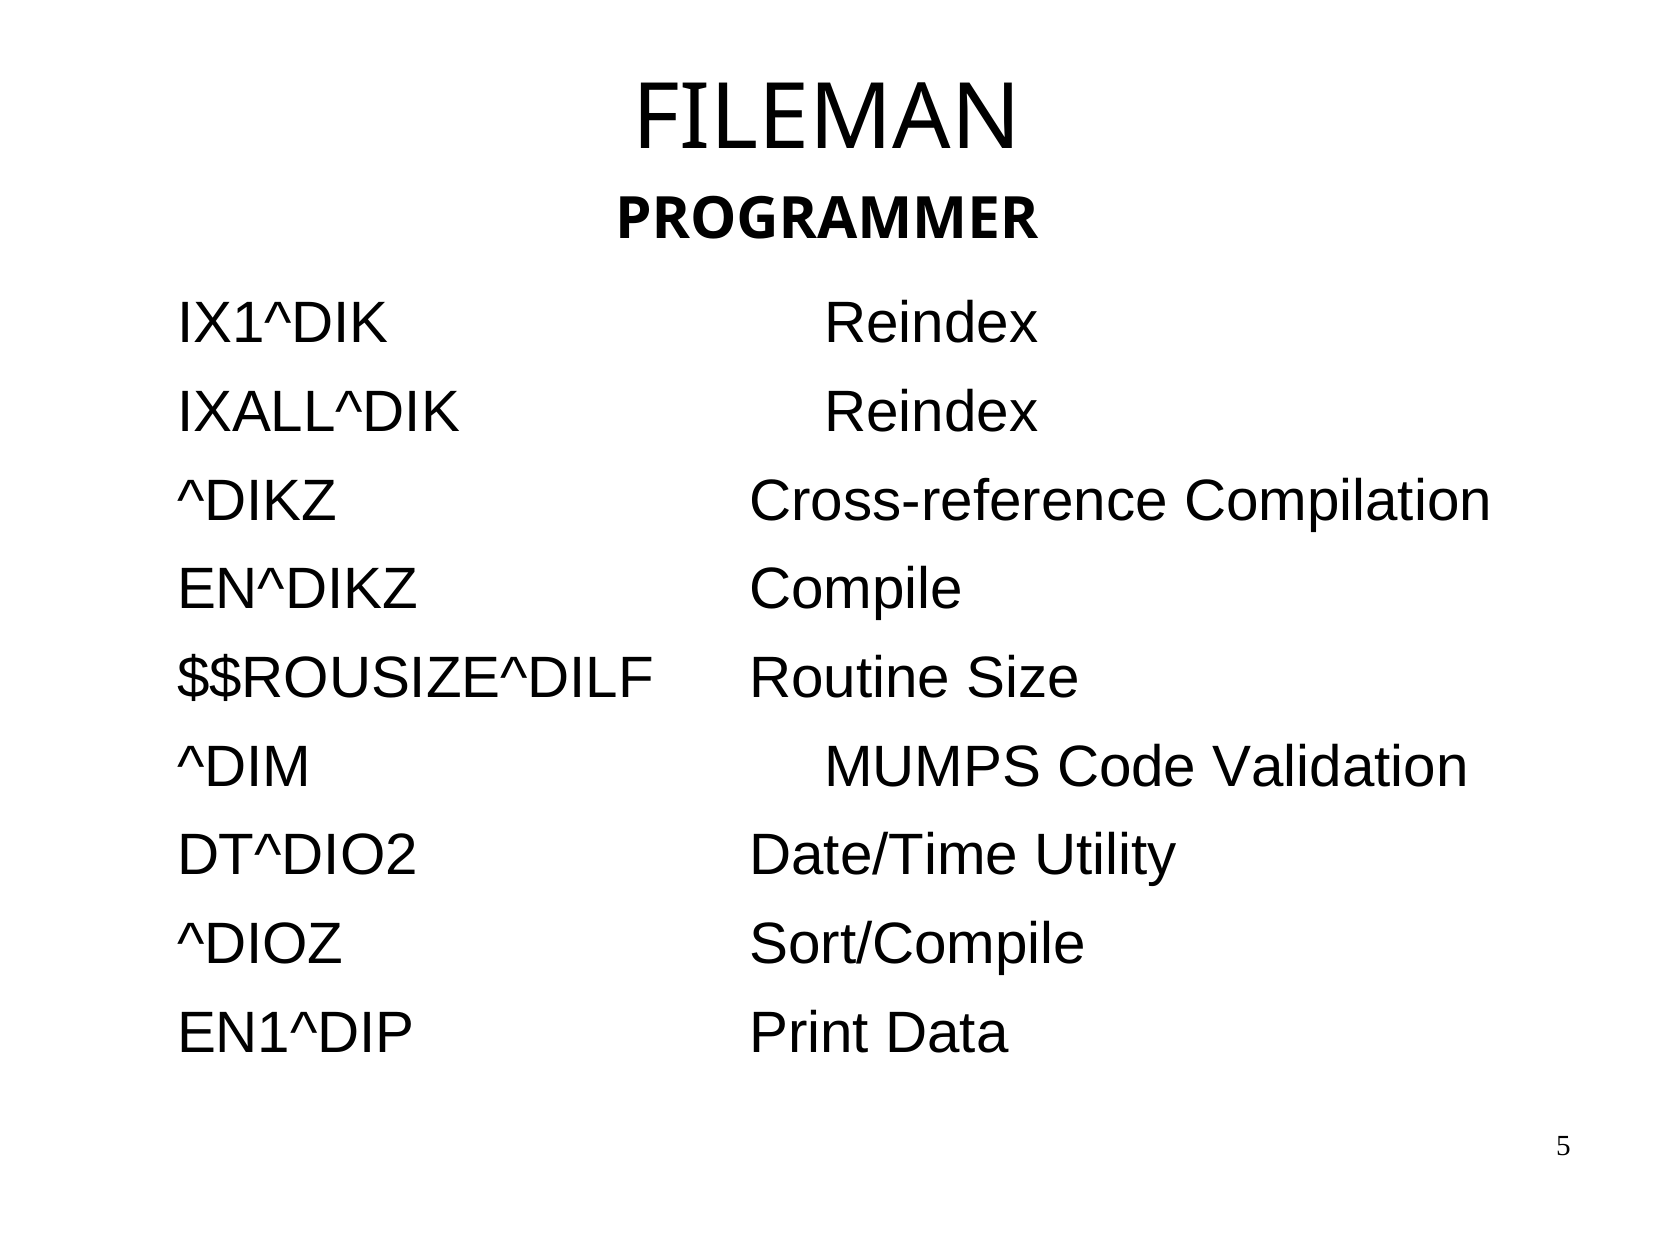

# FILEMAN PROGRAMMER
IX1^DIK						Reindex
IXALL^DIK					Reindex
^DIKZ						Cross-reference Compilation
EN^DIKZ					Compile
$$ROUSIZE^DILF		Routine Size
^DIM							MUMPS Code Validation
DT^DIO2					Date/Time Utility
^DIOZ						Sort/Compile
EN1^DIP					Print Data
5